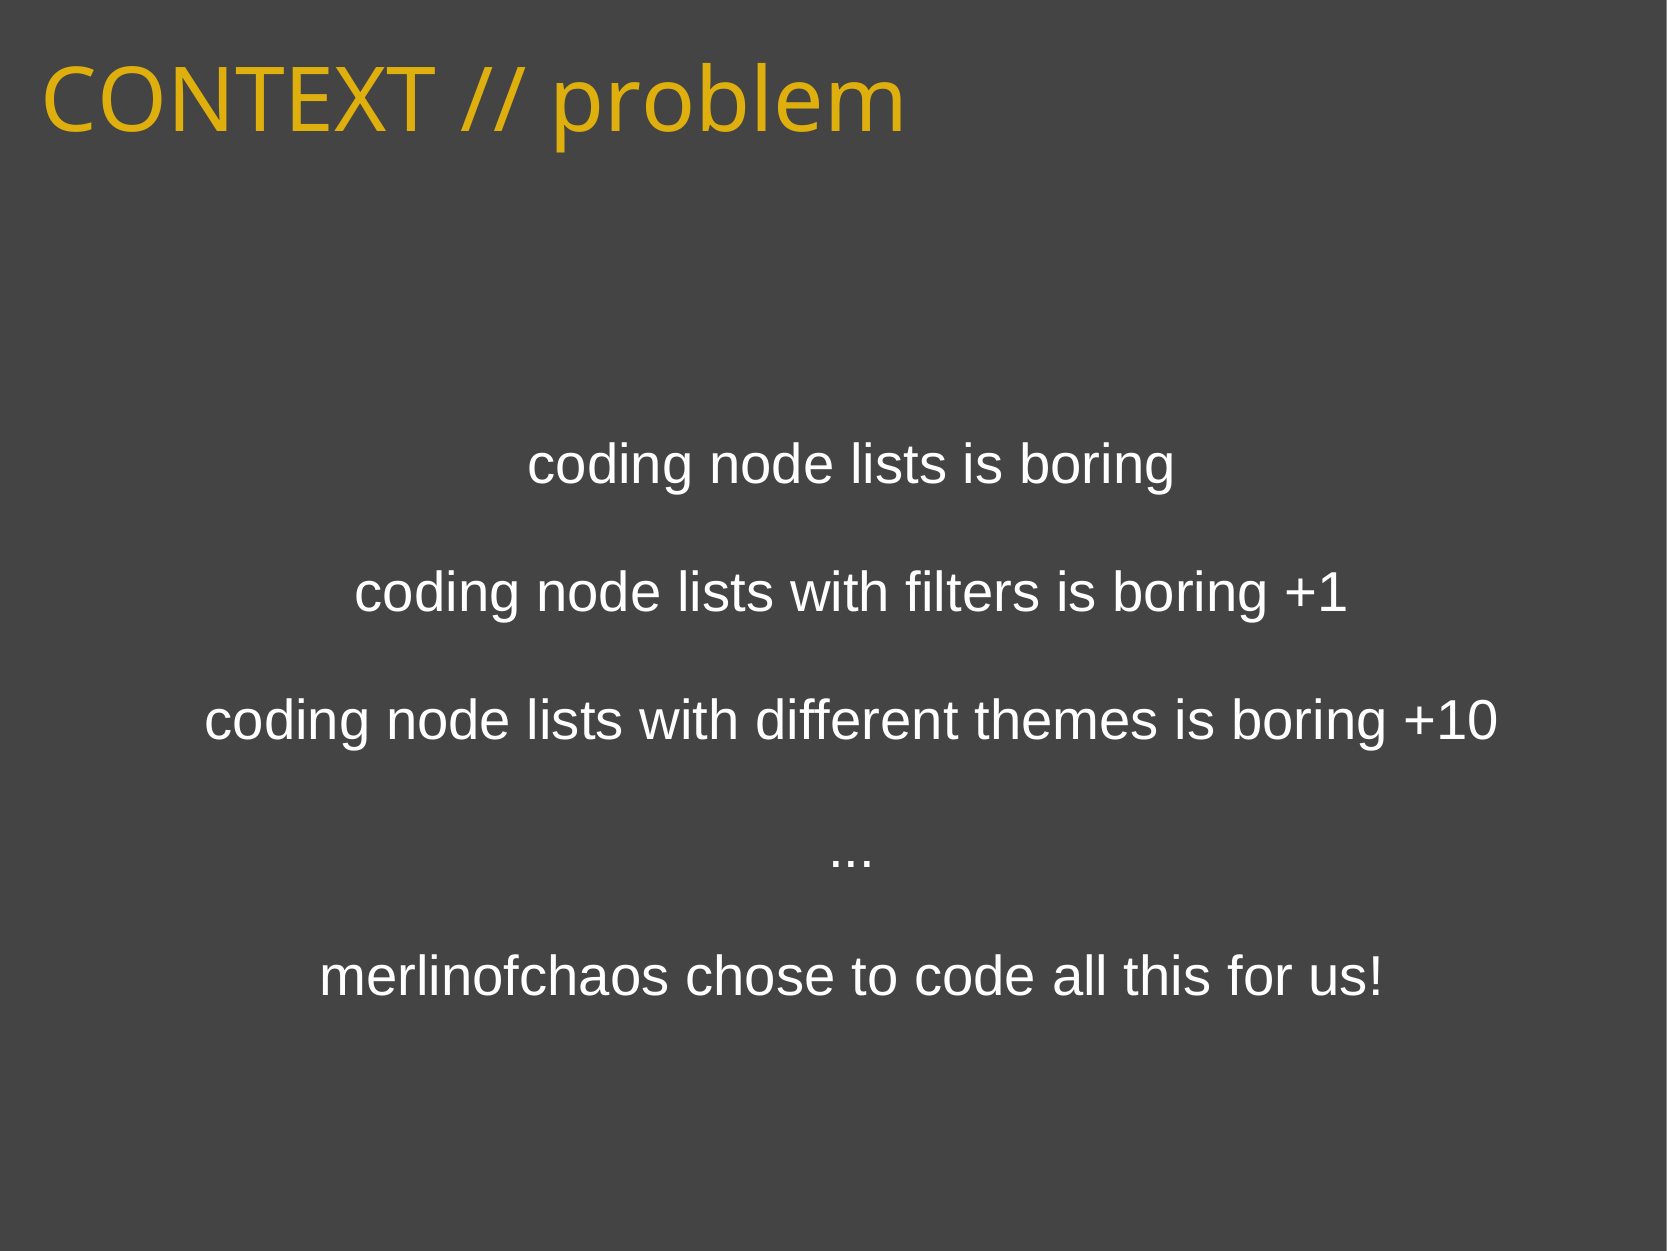

# CONTEXT // problem
coding node lists is boring
coding node lists with filters is boring +1
coding node lists with different themes is boring +10
...
merlinofchaos chose to code all this for us!